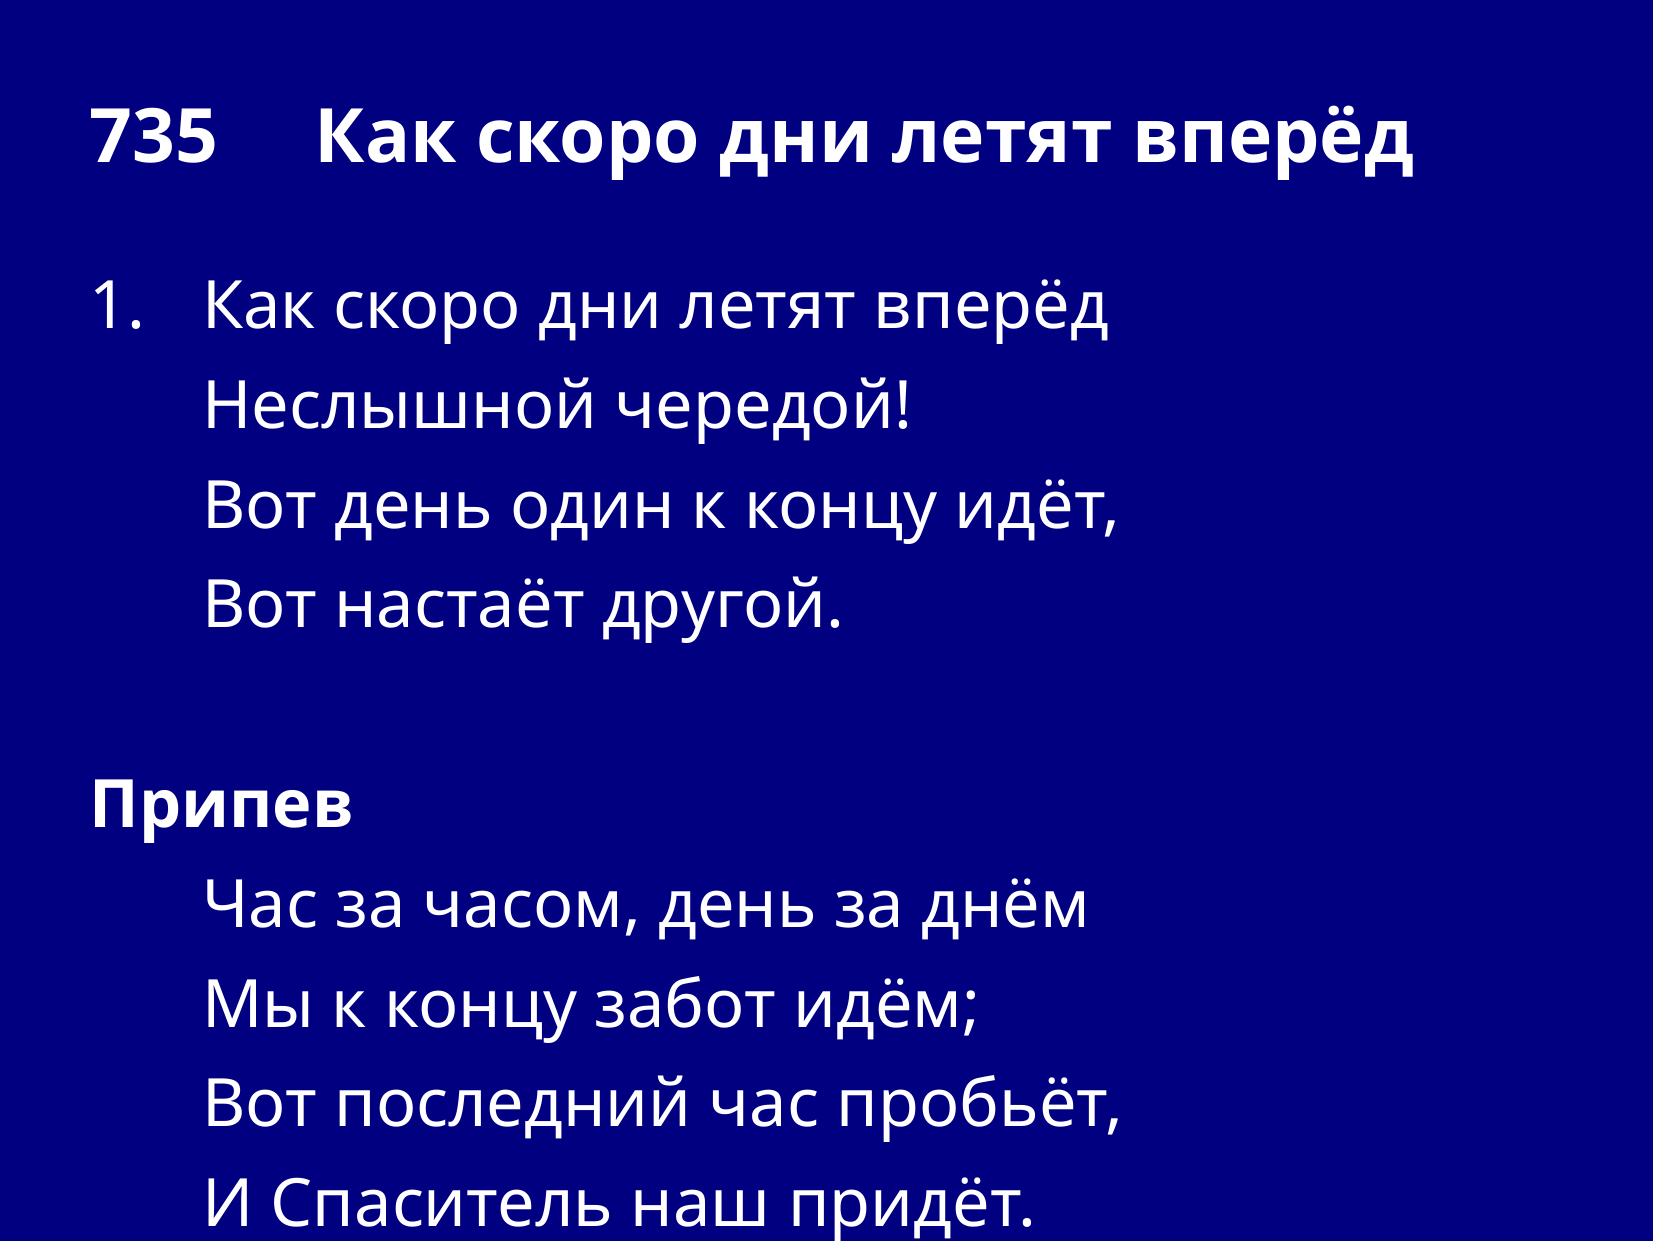

735	Как скоро дни летят вперёд
1.	Как скоро дни летят вперёд
	Неслышной чередой!
	Вот день один к концу идёт,
	Вот настаёт другой.
Припев
	Час за часом, день за днём
	Мы к концу забот идём;
	Вот последний час пробьёт,
	И Спаситель наш придёт.